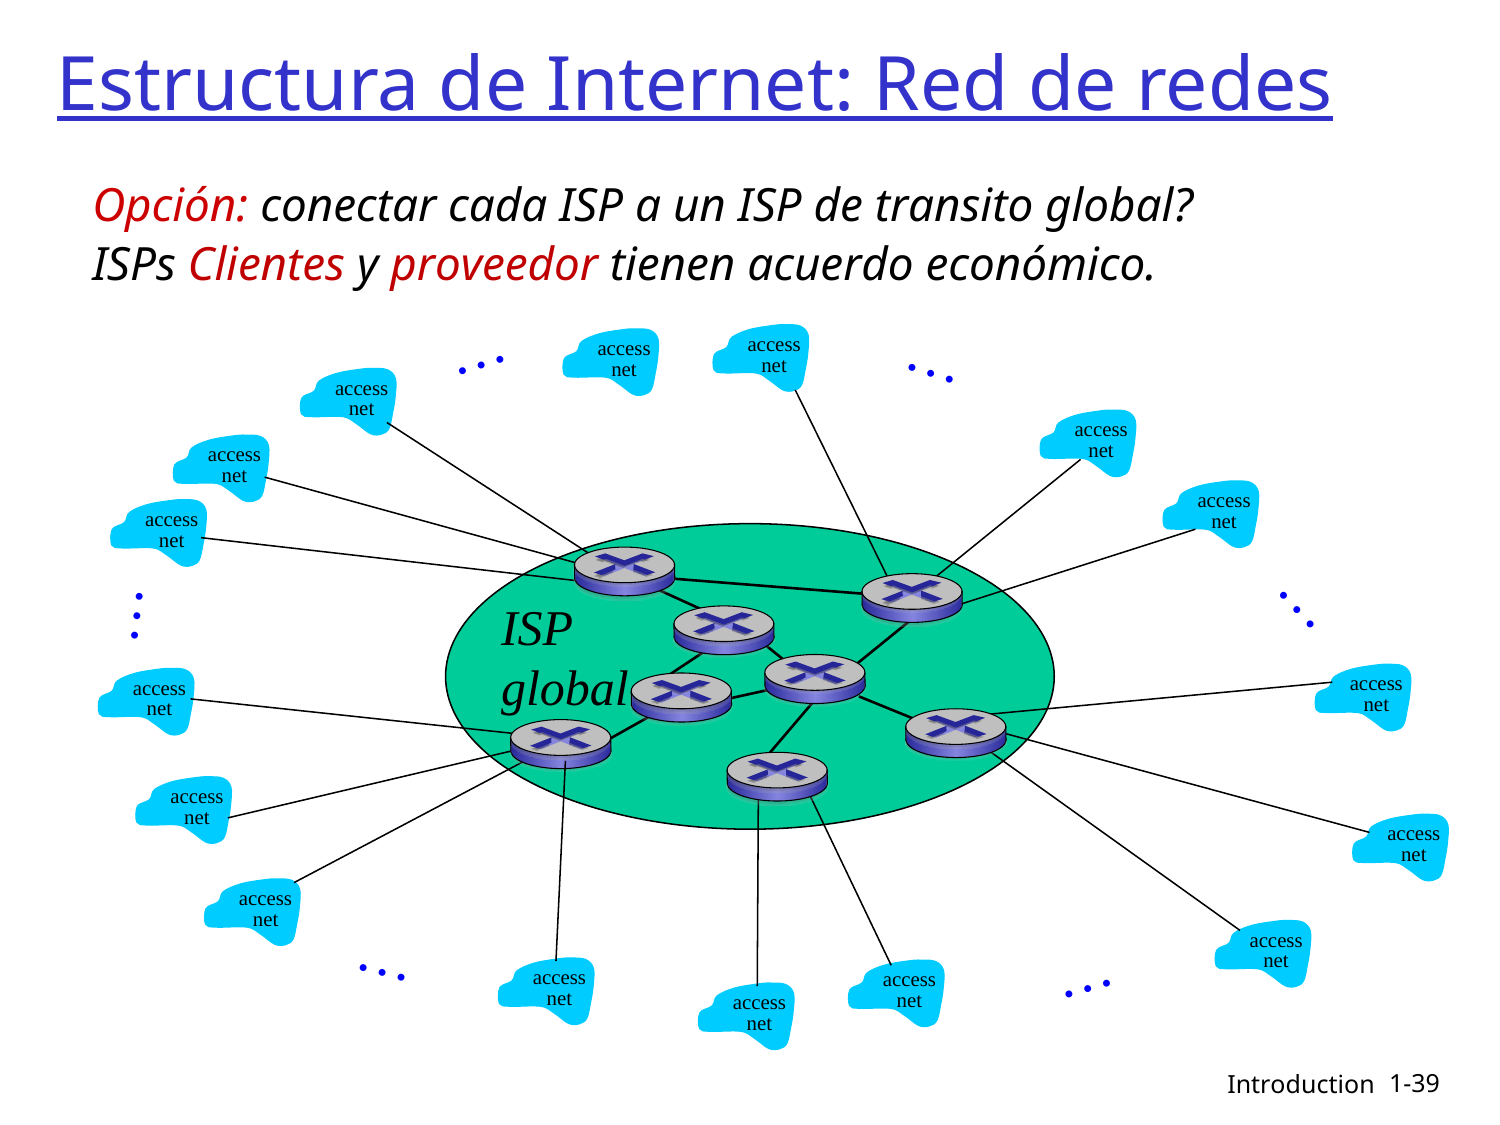

# Estructura de Internet: Red de redes
Opción: conectar cada ISP a un ISP de transito global?
ISPs Clientes y proveedor tienen acuerdo económico.
…
…
access
net
access
net
access
net
access
net
access
net
access
net
access
net
…
…
access
net
access
net
access
net
access
net
access
net
access
net
…
access
net
access
net
…
access
net
ISP
global
Introduction